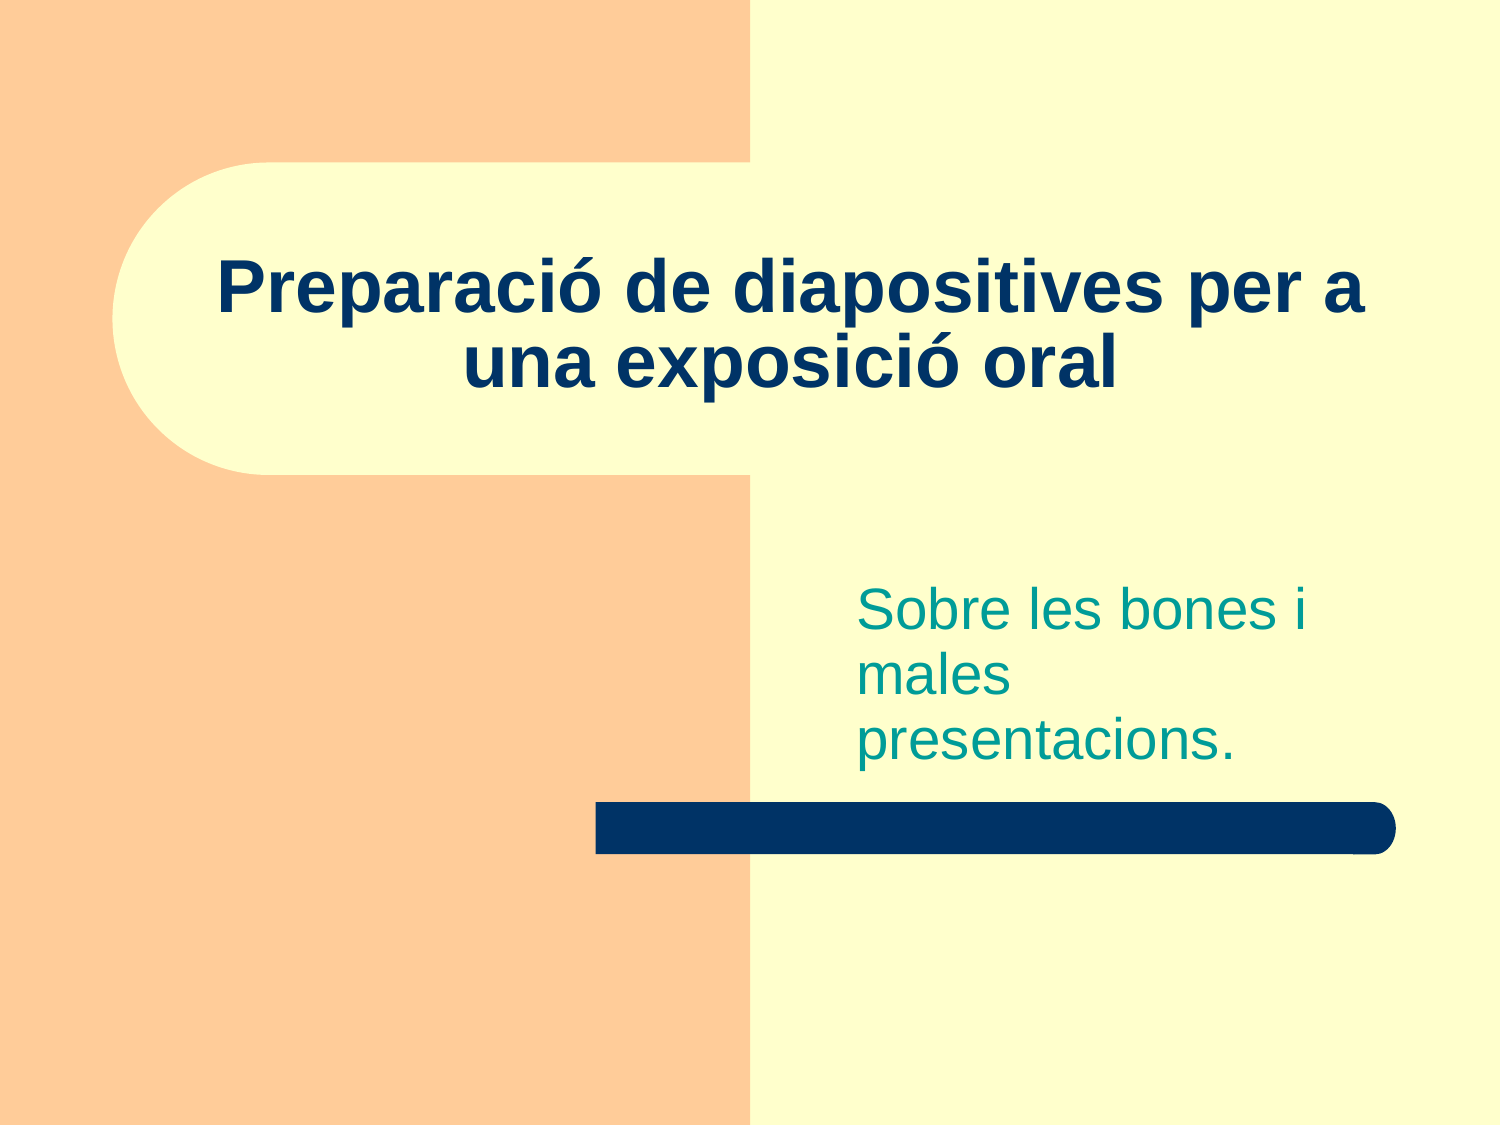

# Preparació de diapositives per a una exposició oral
Sobre les bones i males presentacions.